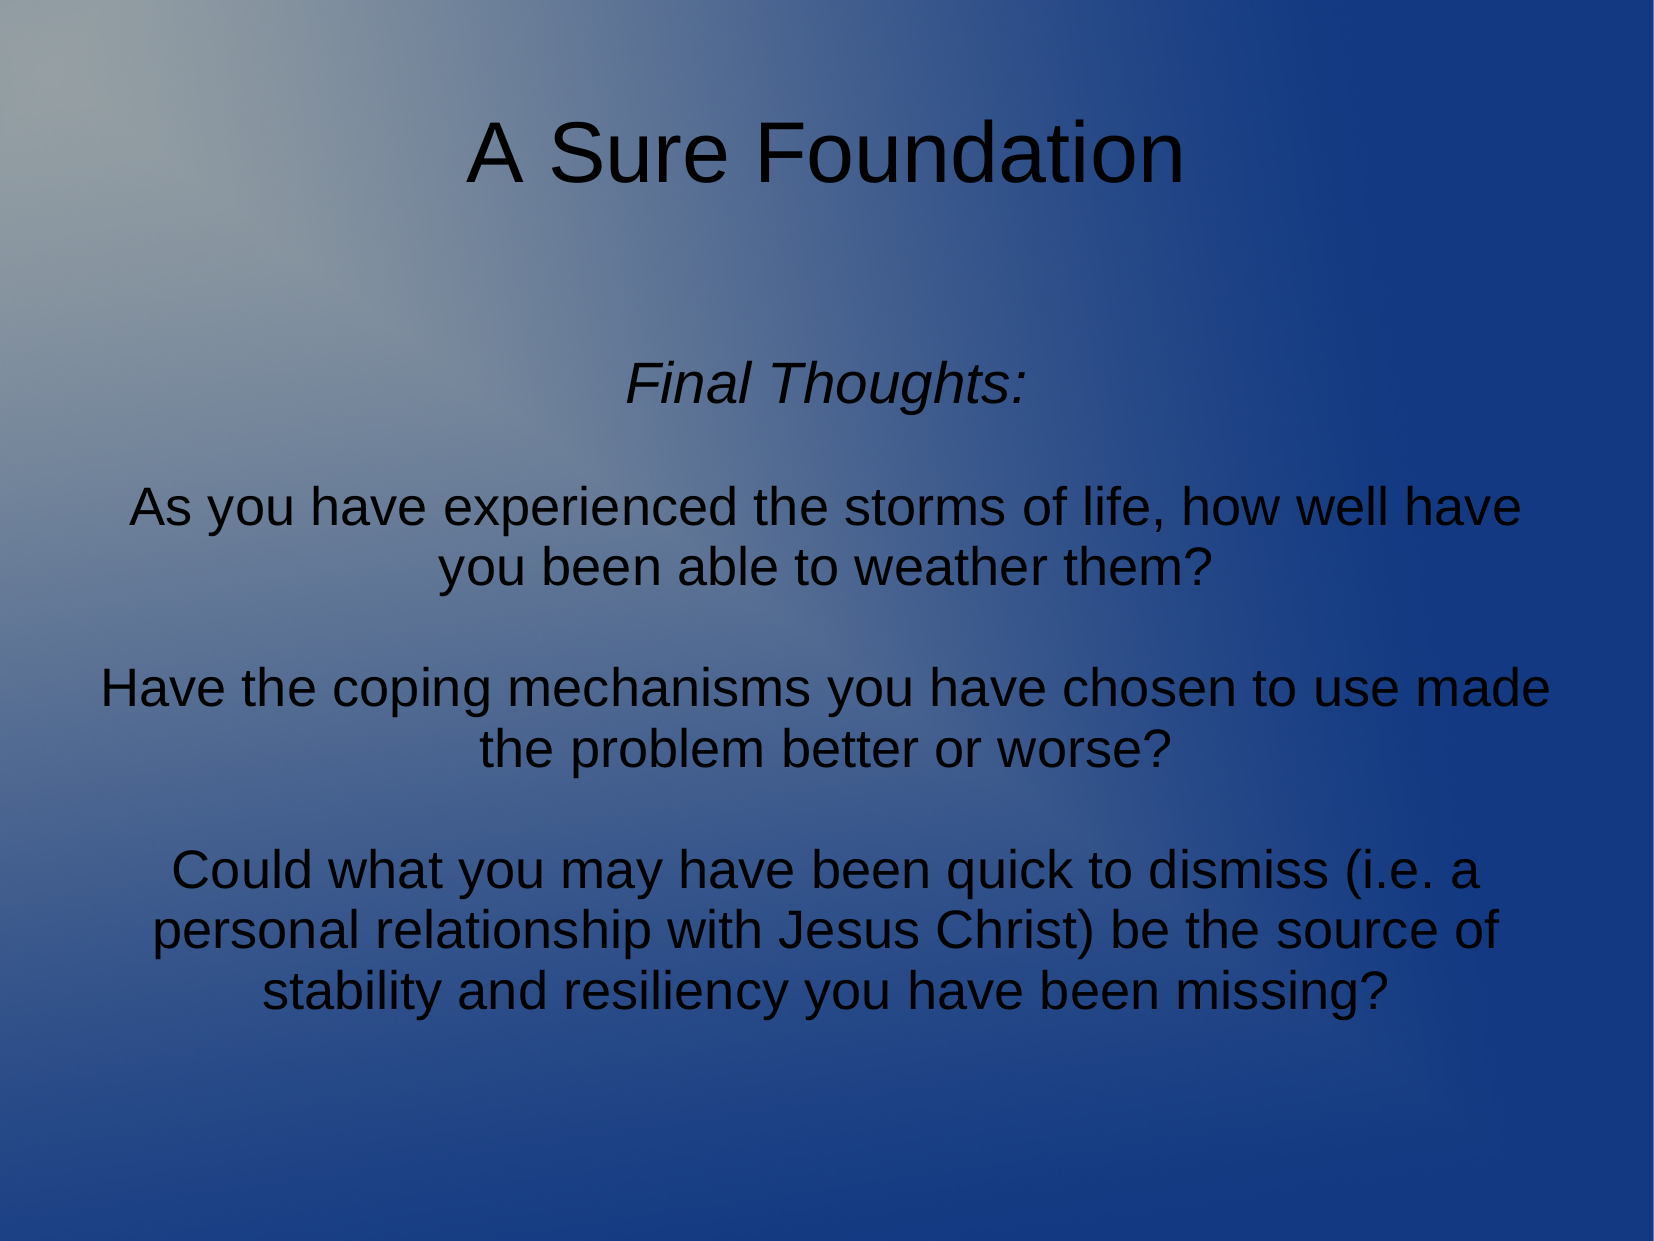

# A Sure Foundation
Final Thoughts:
As you have experienced the storms of life, how well have you been able to weather them?
Have the coping mechanisms you have chosen to use made the problem better or worse?
Could what you may have been quick to dismiss (i.e. a personal relationship with Jesus Christ) be the source of stability and resiliency you have been missing?